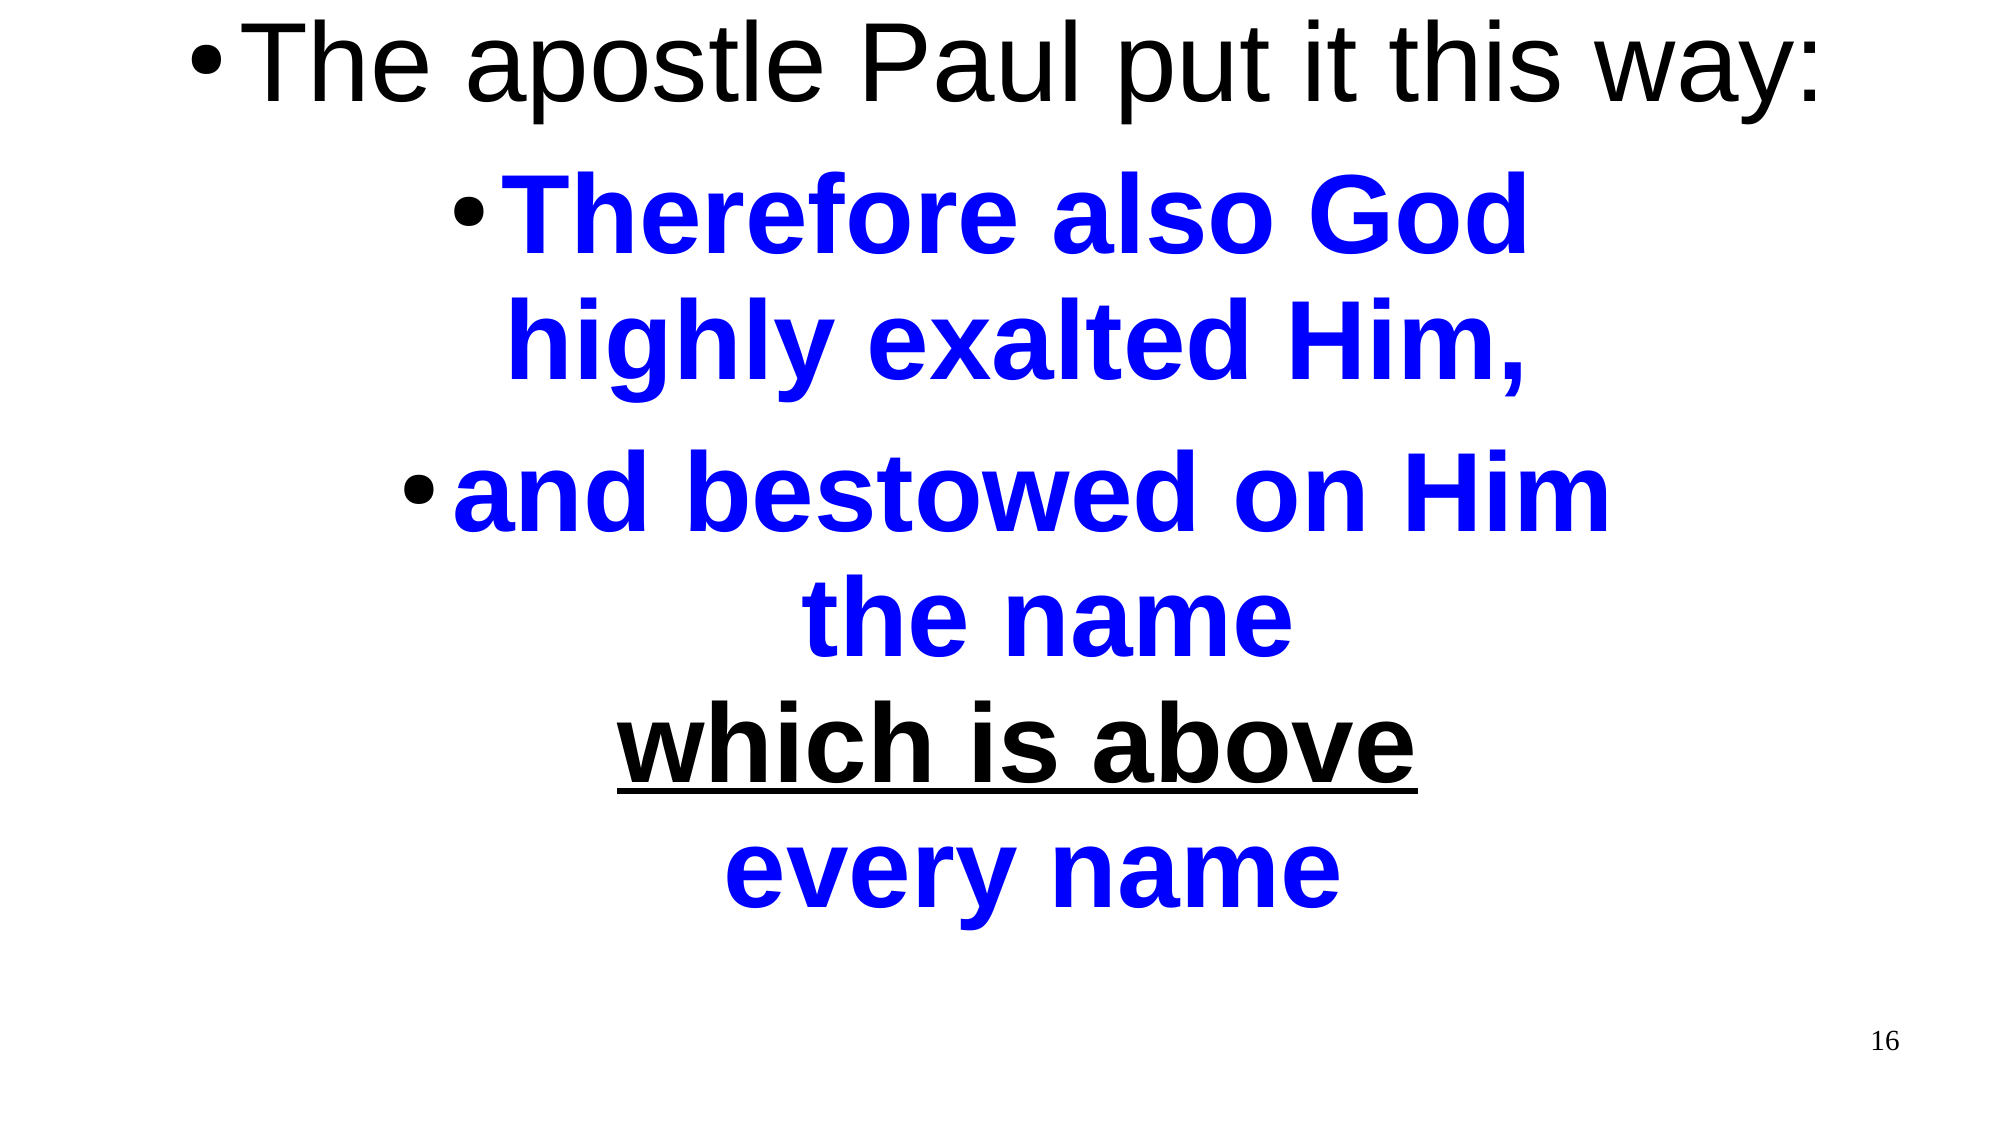

# The apostle Paul put it this way:
Therefore also God
highly exalted Him,
and bestowed on Him
 the name
which is above
every name
16